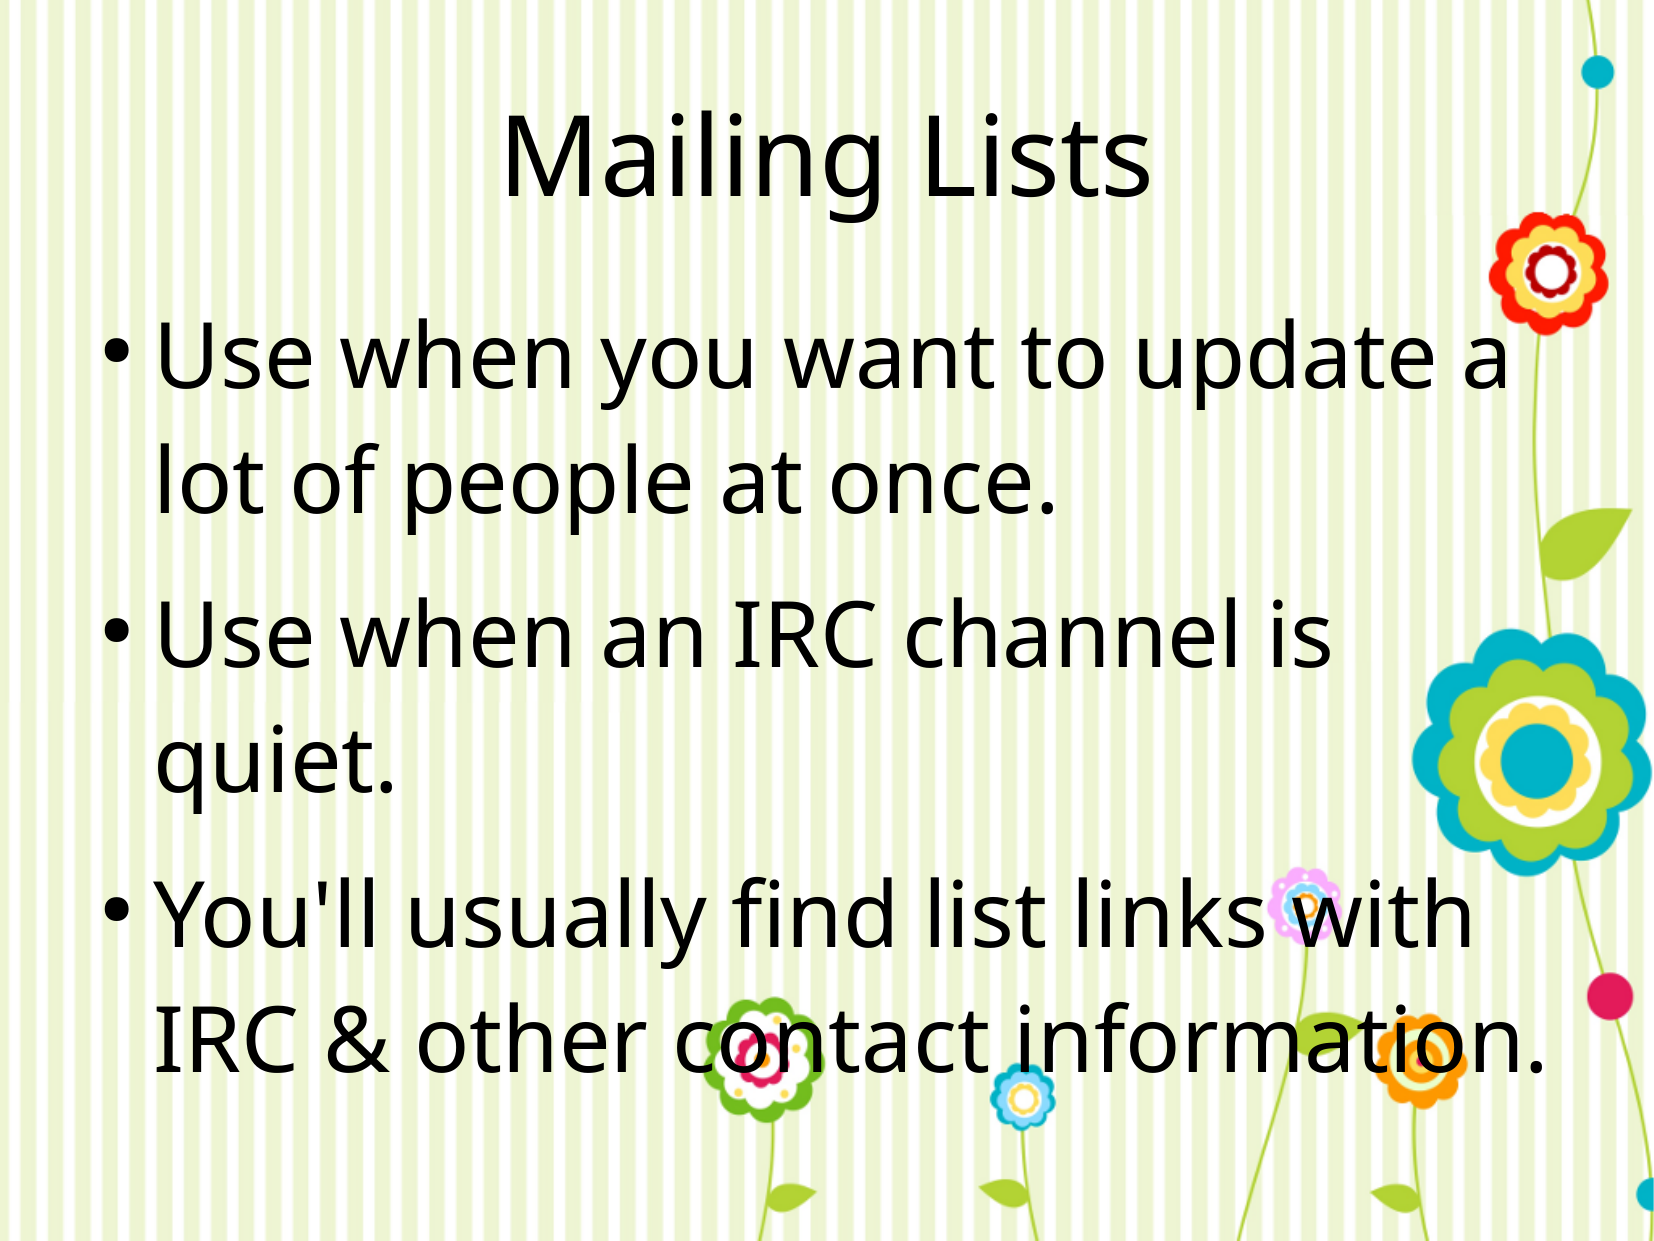

# Mailing Lists
Use when you want to update a lot of people at once.
Use when an IRC channel is quiet.
You'll usually find list links with IRC & other contact information.